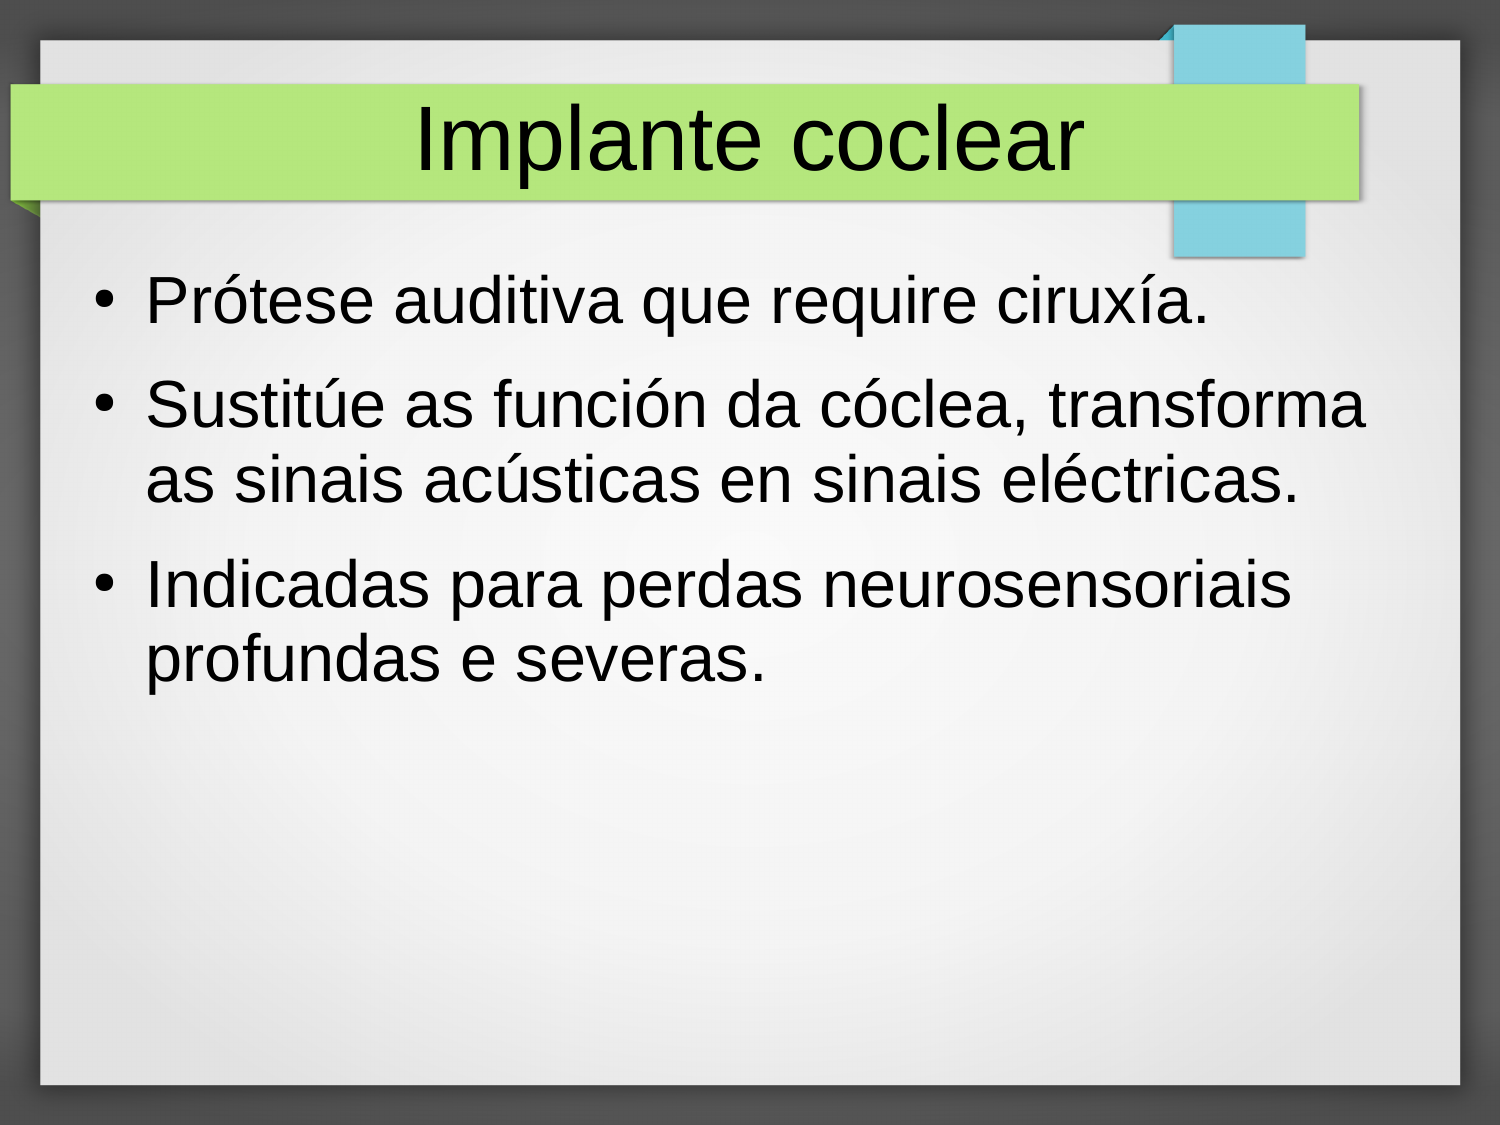

# Implante coclear
Prótese auditiva que require ciruxía.
Sustitúe as función da cóclea, transforma as sinais acústicas en sinais eléctricas.
Indicadas para perdas neurosensoriais profundas e severas.